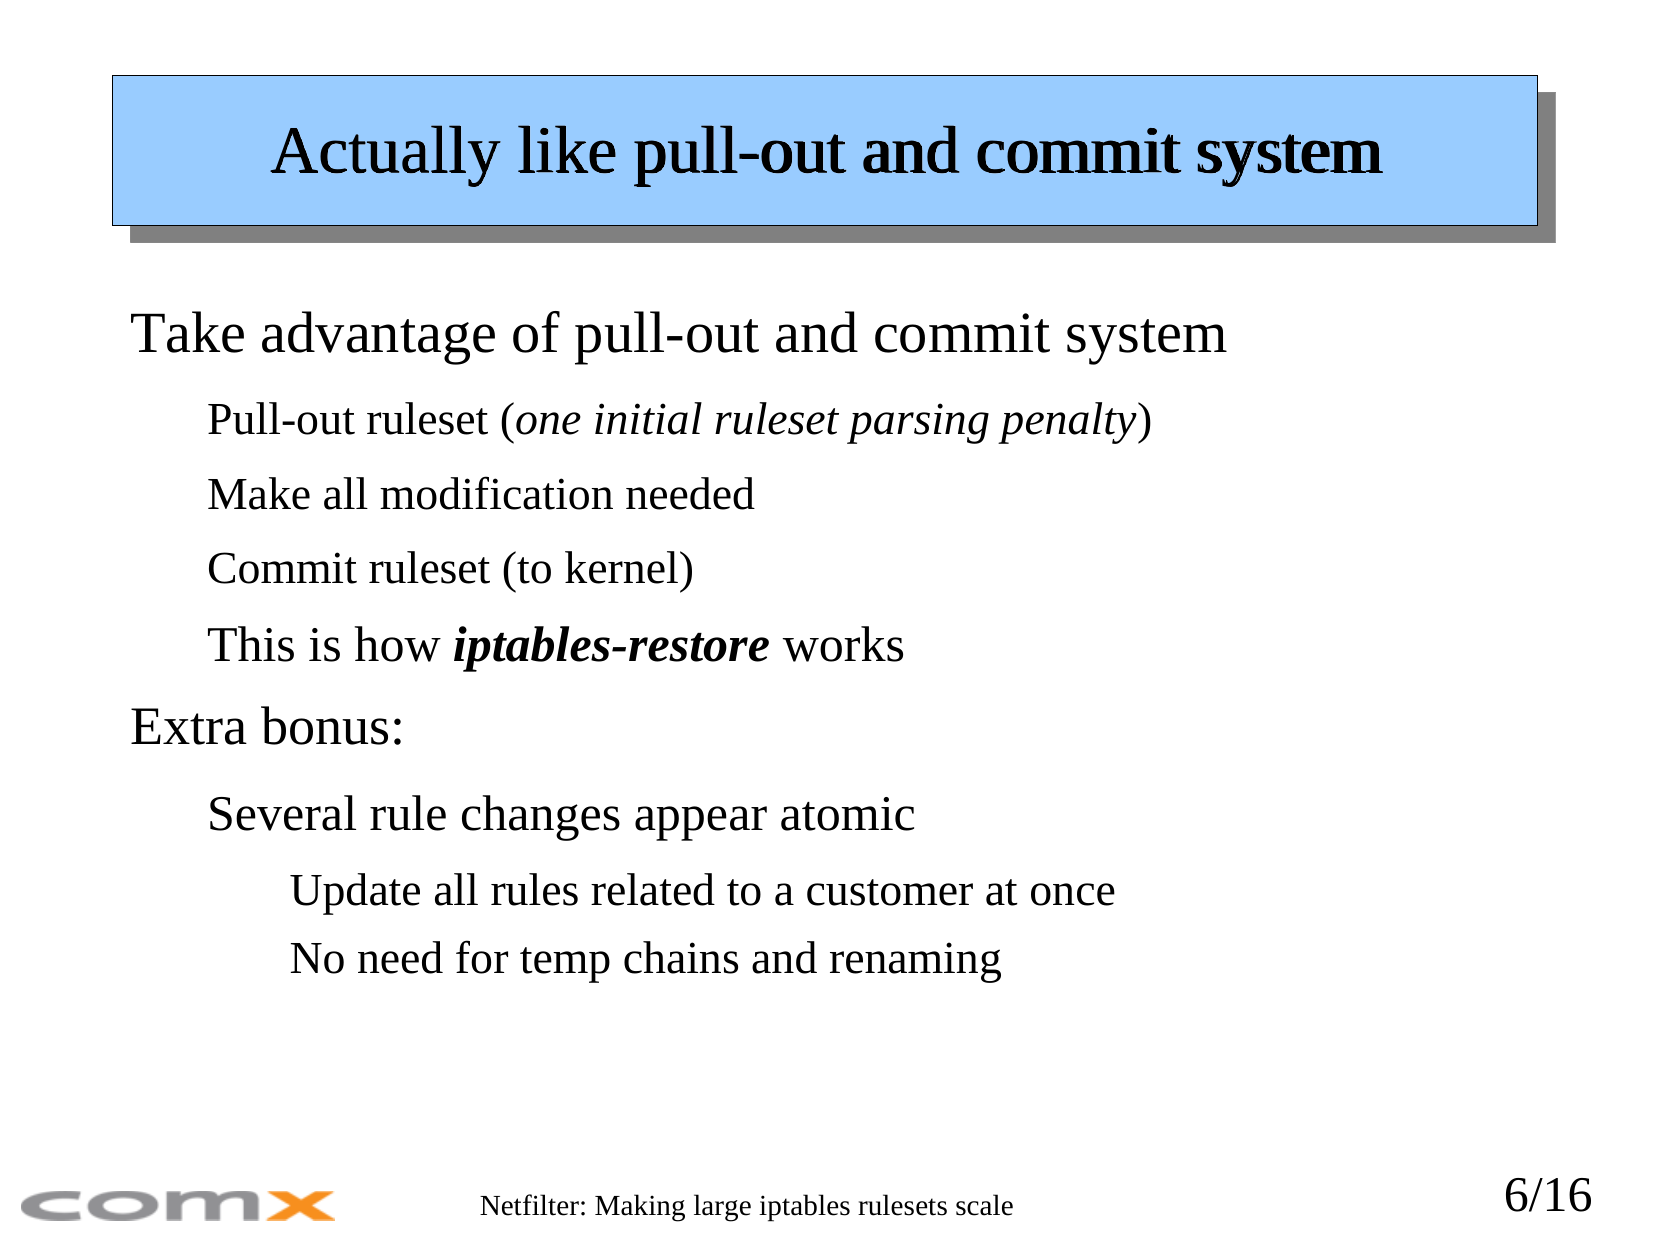

# Actually like pull-out and commit system
Take advantage of pull-out and commit system
Pull-out ruleset (one initial ruleset parsing penalty)
Make all modification needed
Commit ruleset (to kernel)
This is how iptables-restore works
Extra bonus:
Several rule changes appear atomic
Update all rules related to a customer at once
No need for temp chains and renaming